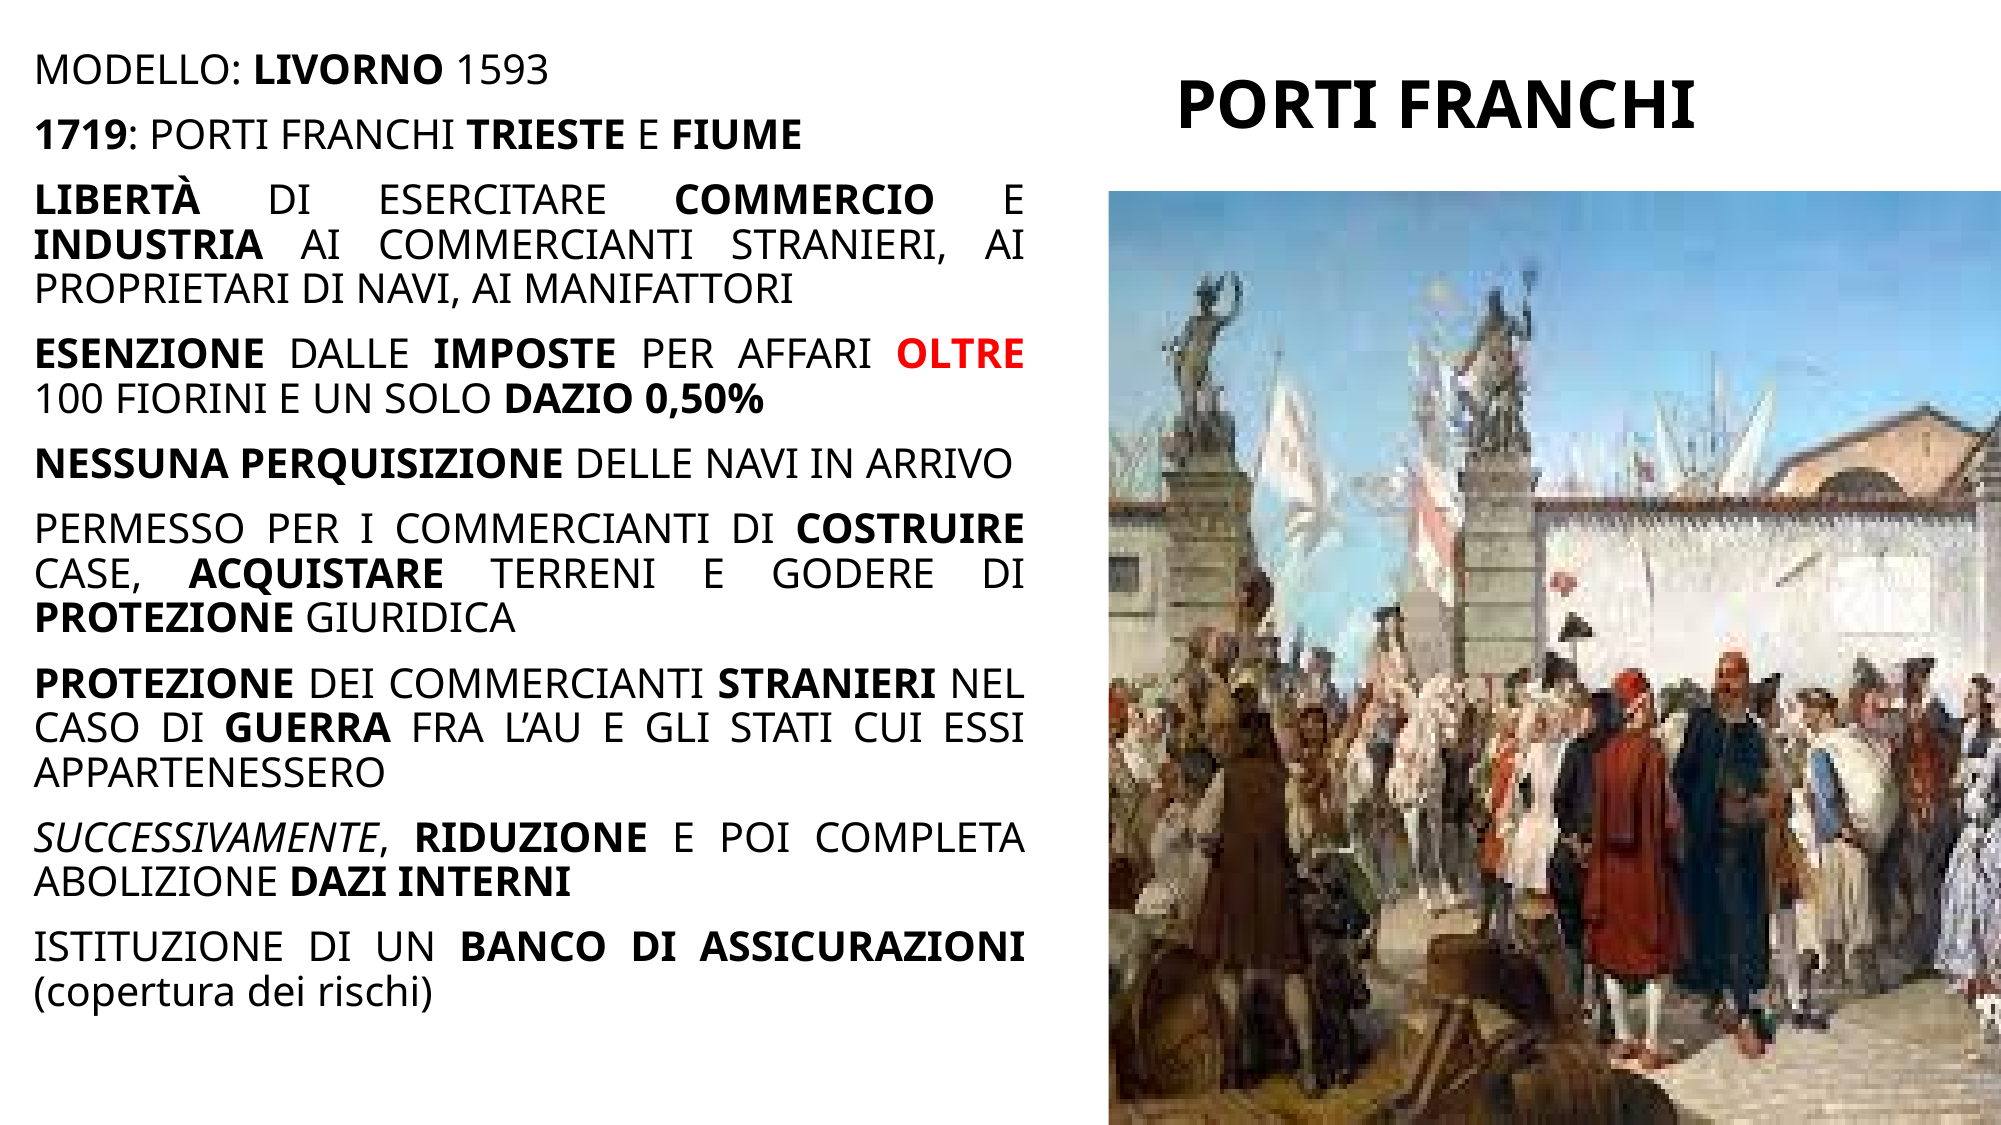

MODELLO: LIVORNO 1593
1719: PORTI FRANCHI TRIESTE E FIUME
LIBERTÀ DI ESERCITARE COMMERCIO E INDUSTRIA AI COMMERCIANTI STRANIERI, AI PROPRIETARI DI NAVI, AI MANIFATTORI
ESENZIONE DALLE IMPOSTE PER AFFARI OLTRE 100 FIORINI E UN SOLO DAZIO 0,50%
NESSUNA PERQUISIZIONE DELLE NAVI IN ARRIVO
PERMESSO PER I COMMERCIANTI DI COSTRUIRE CASE, ACQUISTARE TERRENI E GODERE DI PROTEZIONE GIURIDICA
PROTEZIONE DEI COMMERCIANTI STRANIERI NEL CASO DI GUERRA FRA L’AU E GLI STATI CUI ESSI APPARTENESSERO
SUCCESSIVAMENTE, RIDUZIONE E POI COMPLETA ABOLIZIONE DAZI INTERNI
ISTITUZIONE DI UN BANCO DI ASSICURAZIONI (copertura dei rischi)
# PORTI FRANCHI